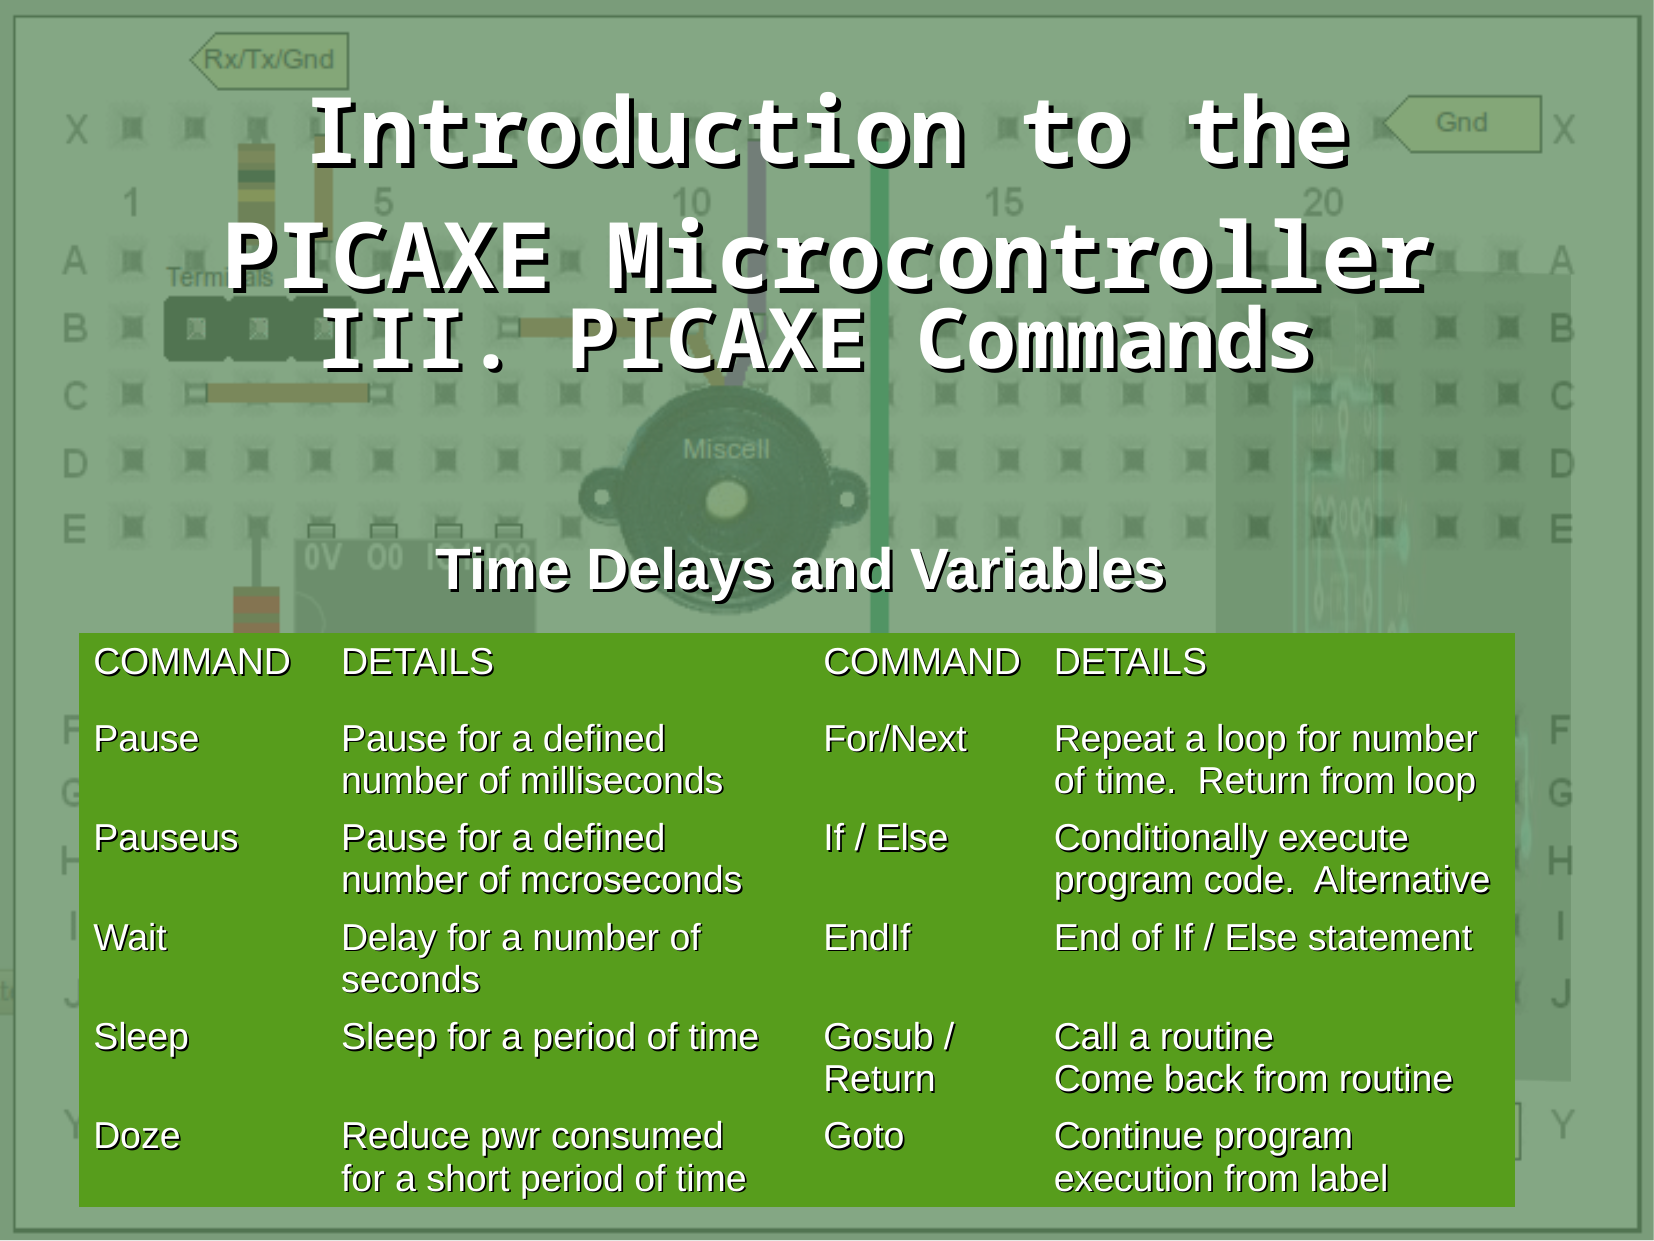

# Introduction to the PICAXE Microcontroller
III. PICAXE Commands
Time Delays and Variables
| COMMAND | DETAILS | COMMAND | DETAILS |
| --- | --- | --- | --- |
| Pause | Pause for a defined number of milliseconds | For/Next | Repeat a loop for number of time. Return from loop |
| Pauseus | Pause for a defined number of mcroseconds | If / Else | Conditionally execute program code. Alternative |
| Wait | Delay for a number of seconds | EndIf | End of If / Else statement |
| Sleep | Sleep for a period of time | Gosub / Return | Call a routine Come back from routine |
| Doze | Reduce pwr consumed for a short period of time | Goto | Continue program execution from label |